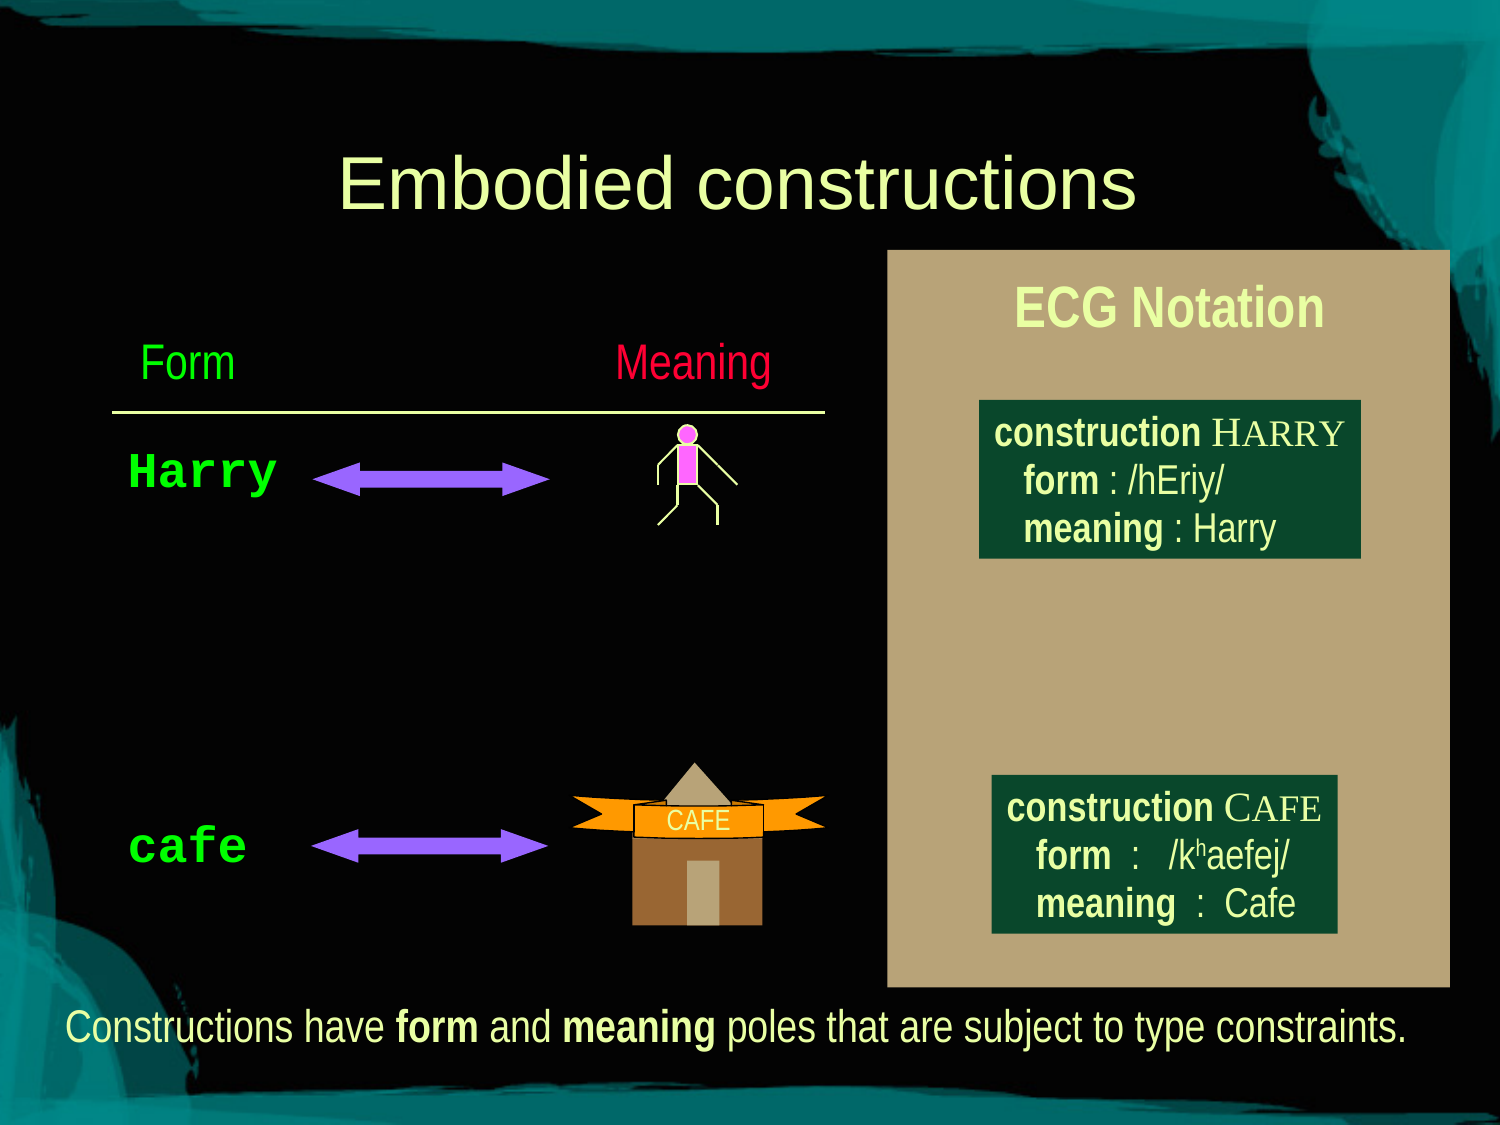

# Embodied constructions
ECG Notation
Form
Meaning
construction HARRY
	form : /hEriy/
	meaning : Harry
Harry
CAFE
construction CAFE
	form : /khaefej/
	meaning : Cafe
cafe
Constructions have form and meaning poles that are subject to type constraints.